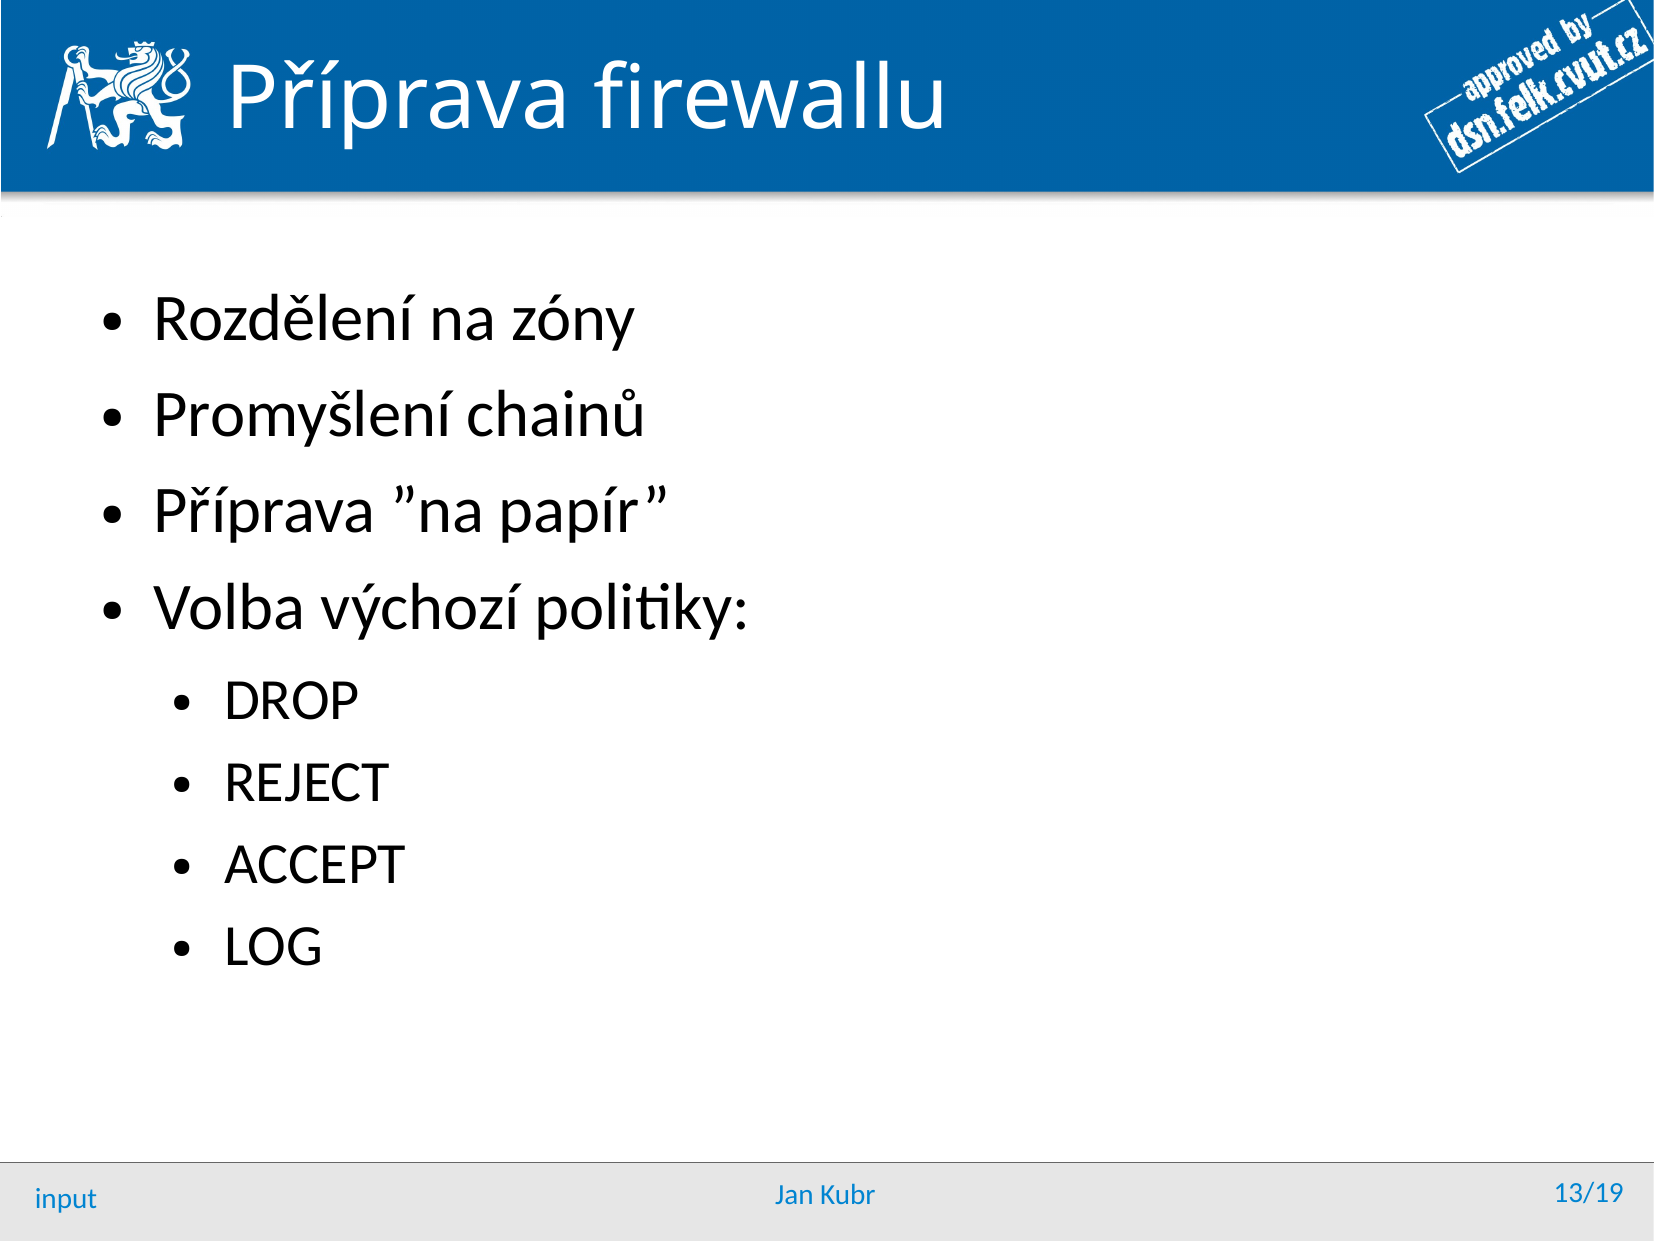

# Příprava firewallu
Rozdělení na zóny
Promyšlení chainů
Příprava ”na papír”
Volba výchozí politiky:
DROP
REJECT
ACCEPT
LOG
13
Jan Kubr
02/2006